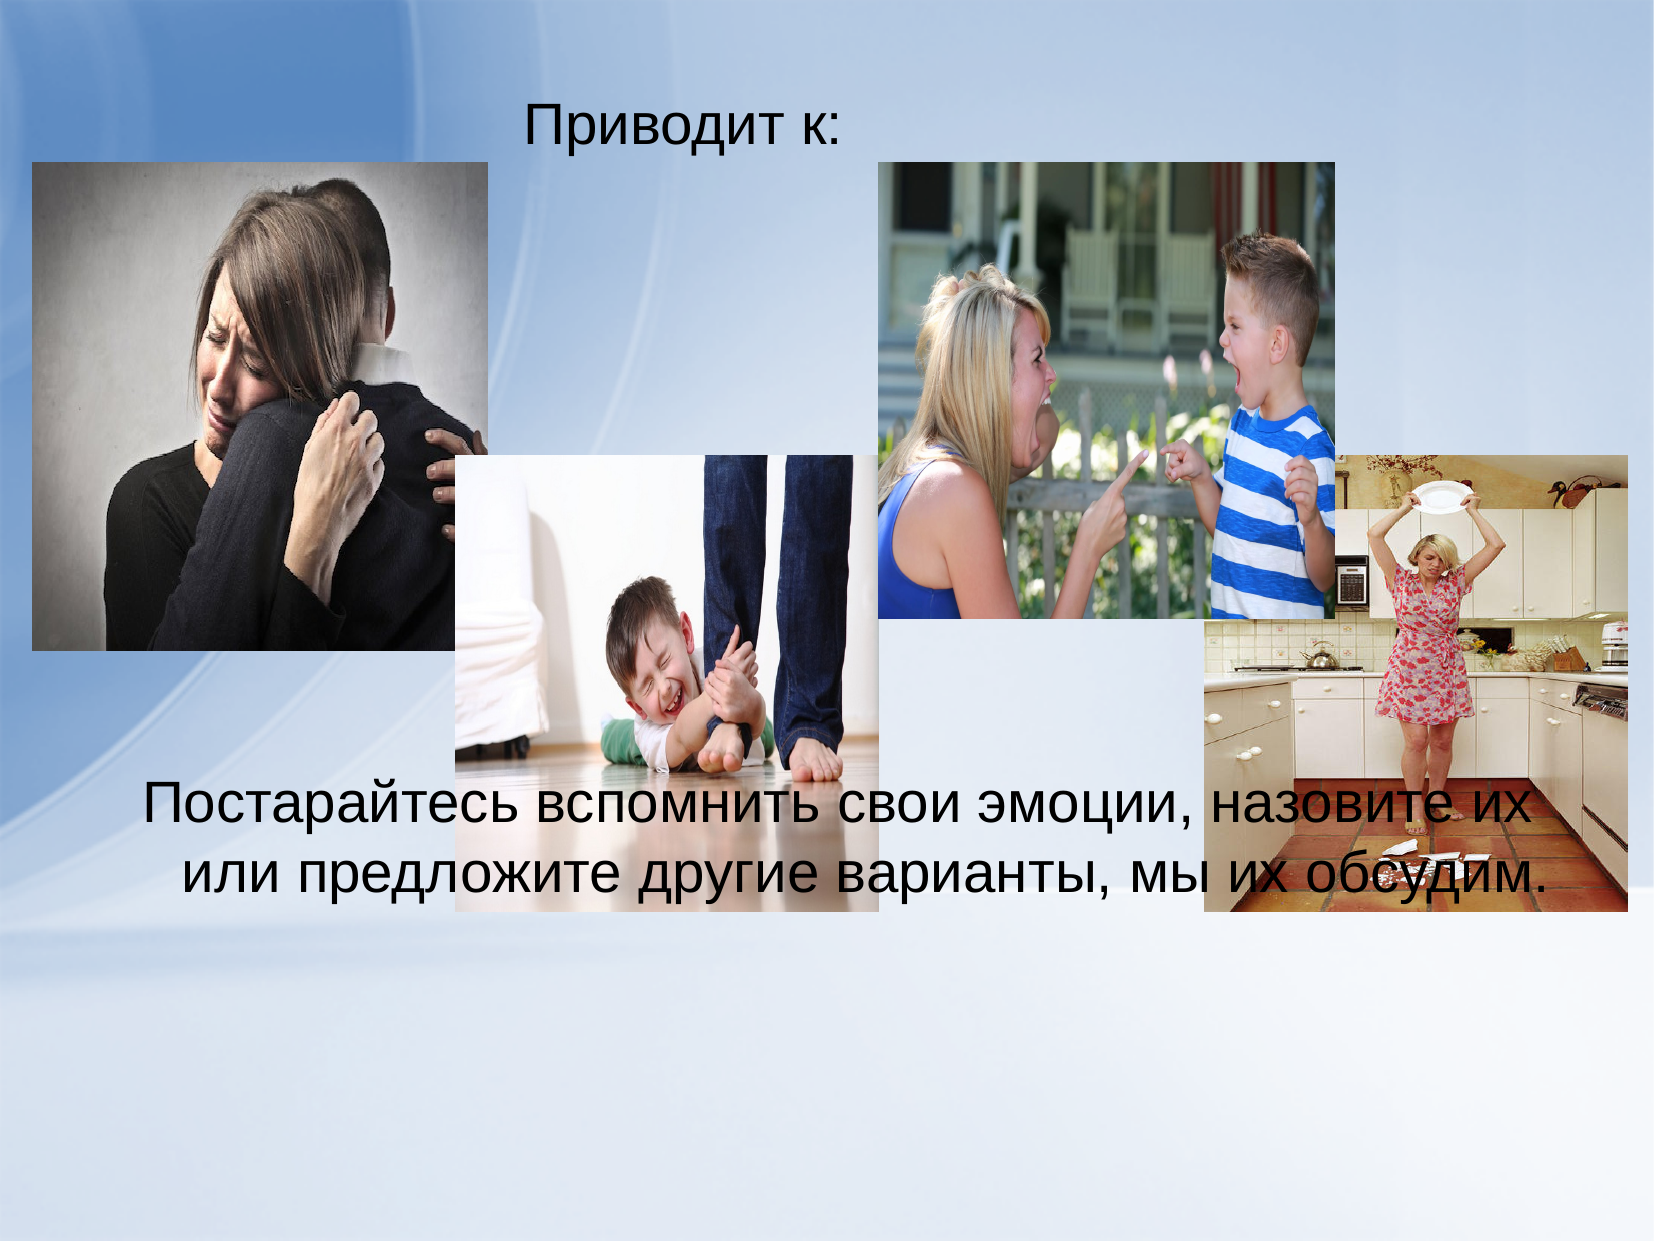

Приводит к:
# Постарайтесь вспомнить свои эмоции, назовите их или предложите другие варианты, мы их обсудим.